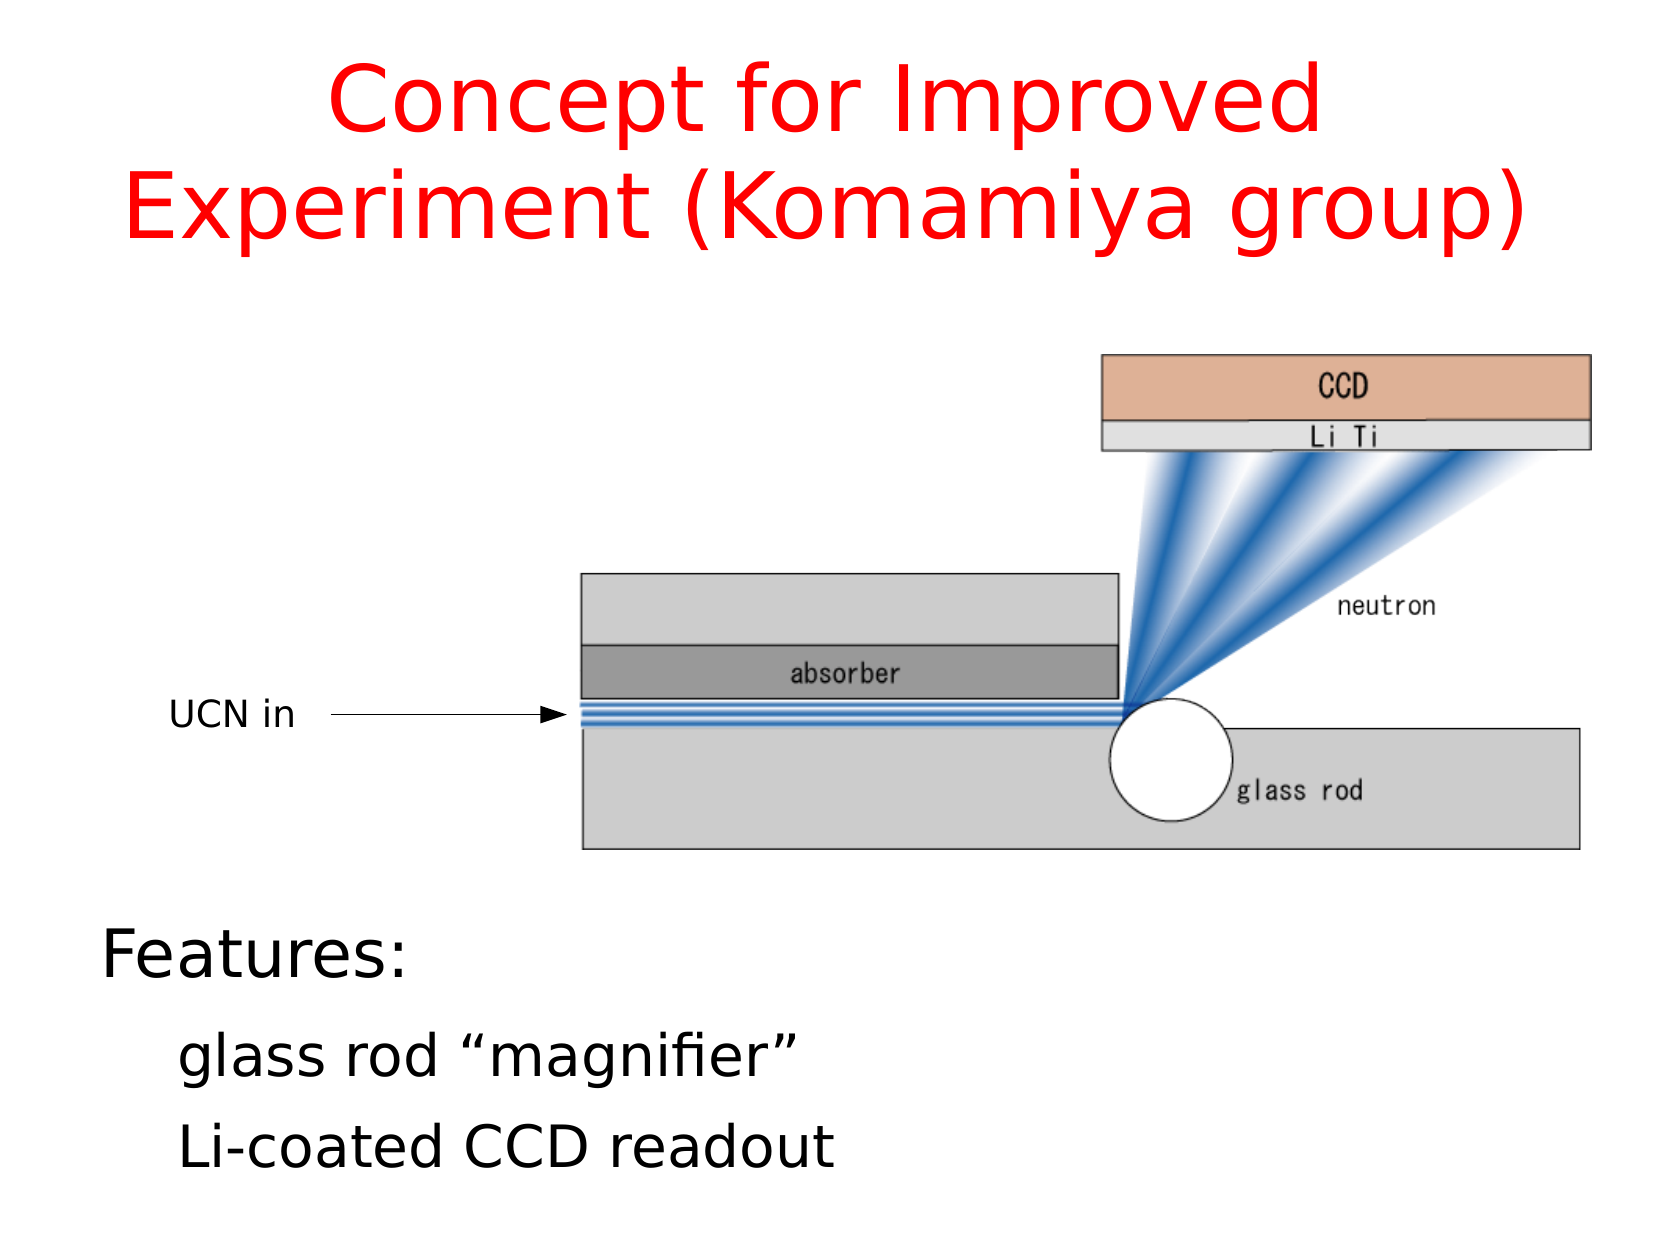

# Concept for Improved Experiment (Komamiya group)
UCN in
Features:
glass rod “magnifier”
Li-coated CCD readout